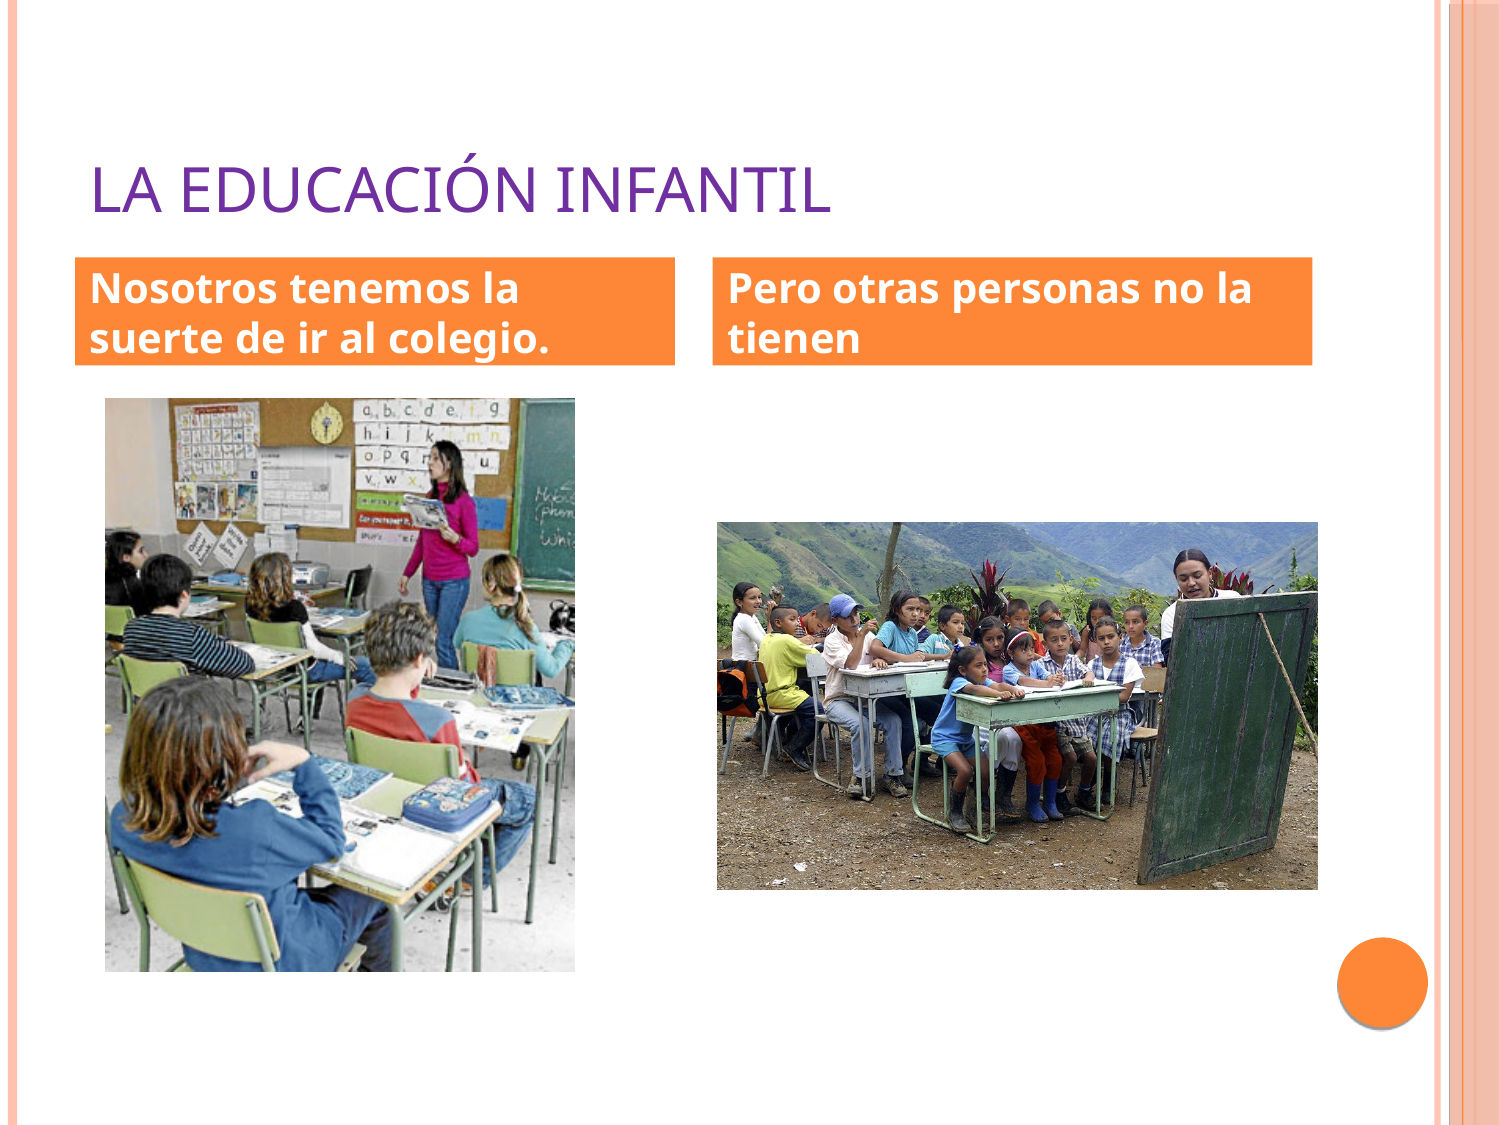

# La educación infantil
Nosotros tenemos la suerte de ir al colegio.
Pero otras personas no la tienen